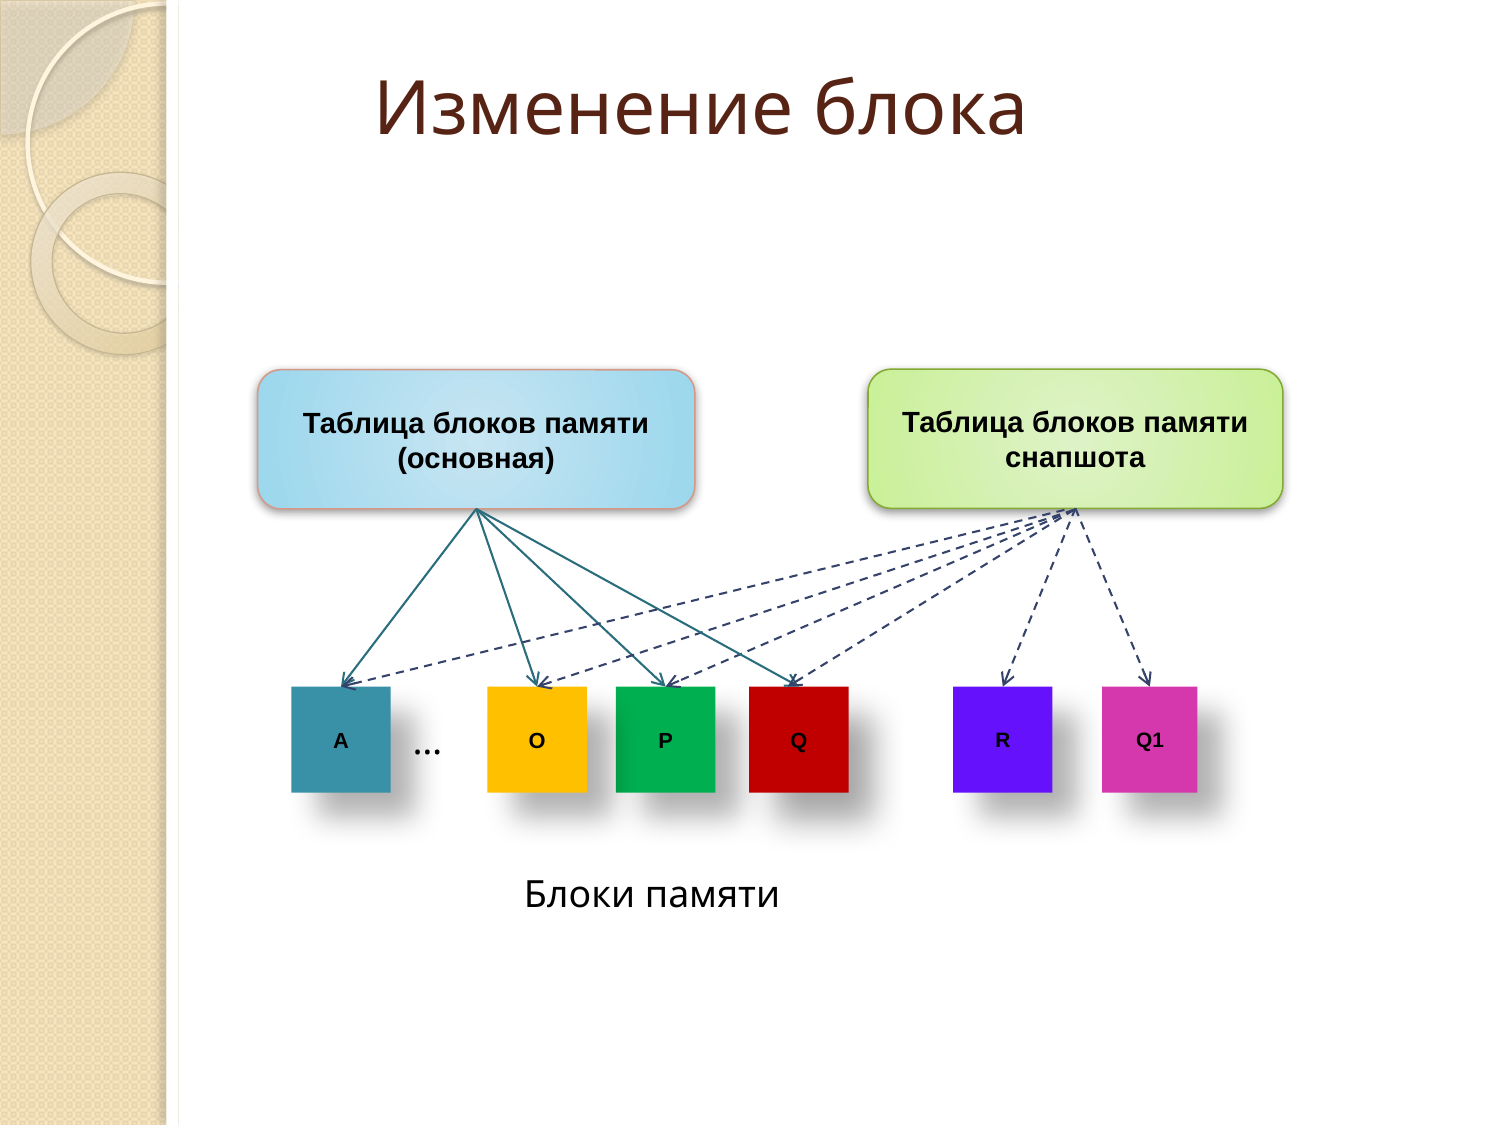

# Изменение блока
Таблица блоков памяти снапшота
Таблица блоков памяти (основная)
A
O
P
Q
R
Q1
…
Блоки памяти